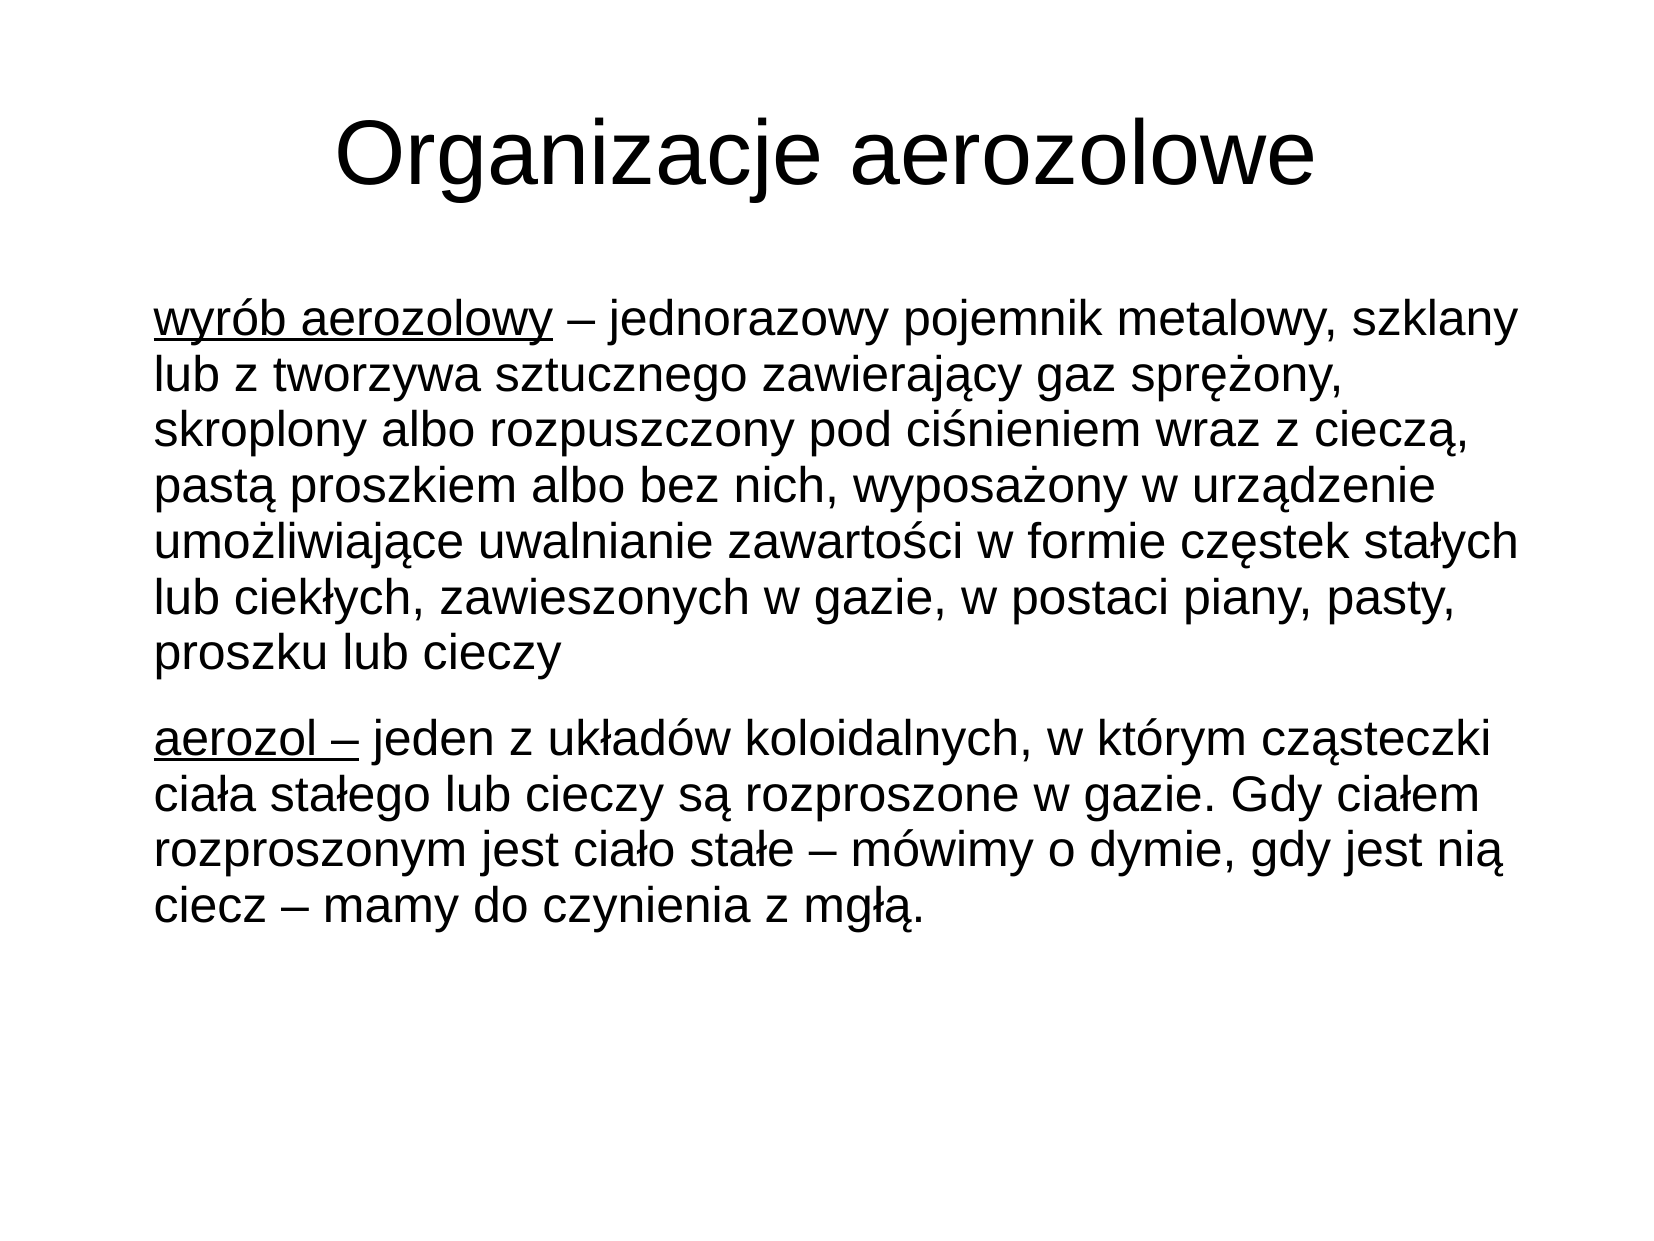

# Organizacje aerozolowe
wyrób aerozolowy – jednorazowy pojemnik metalowy, szklany lub z tworzywa sztucznego zawierający gaz sprężony, skroplony albo rozpuszczony pod ciśnieniem wraz z cieczą, pastą proszkiem albo bez nich, wyposażony w urządzenie umożliwiające uwalnianie zawartości w formie częstek stałych lub ciekłych, zawieszonych w gazie, w postaci piany, pasty, proszku lub cieczy
aerozol – jeden z układów koloidalnych, w którym cząsteczki ciała stałego lub cieczy są rozproszone w gazie. Gdy ciałem rozproszonym jest ciało stałe – mówimy o dymie, gdy jest nią ciecz – mamy do czynienia z mgłą.